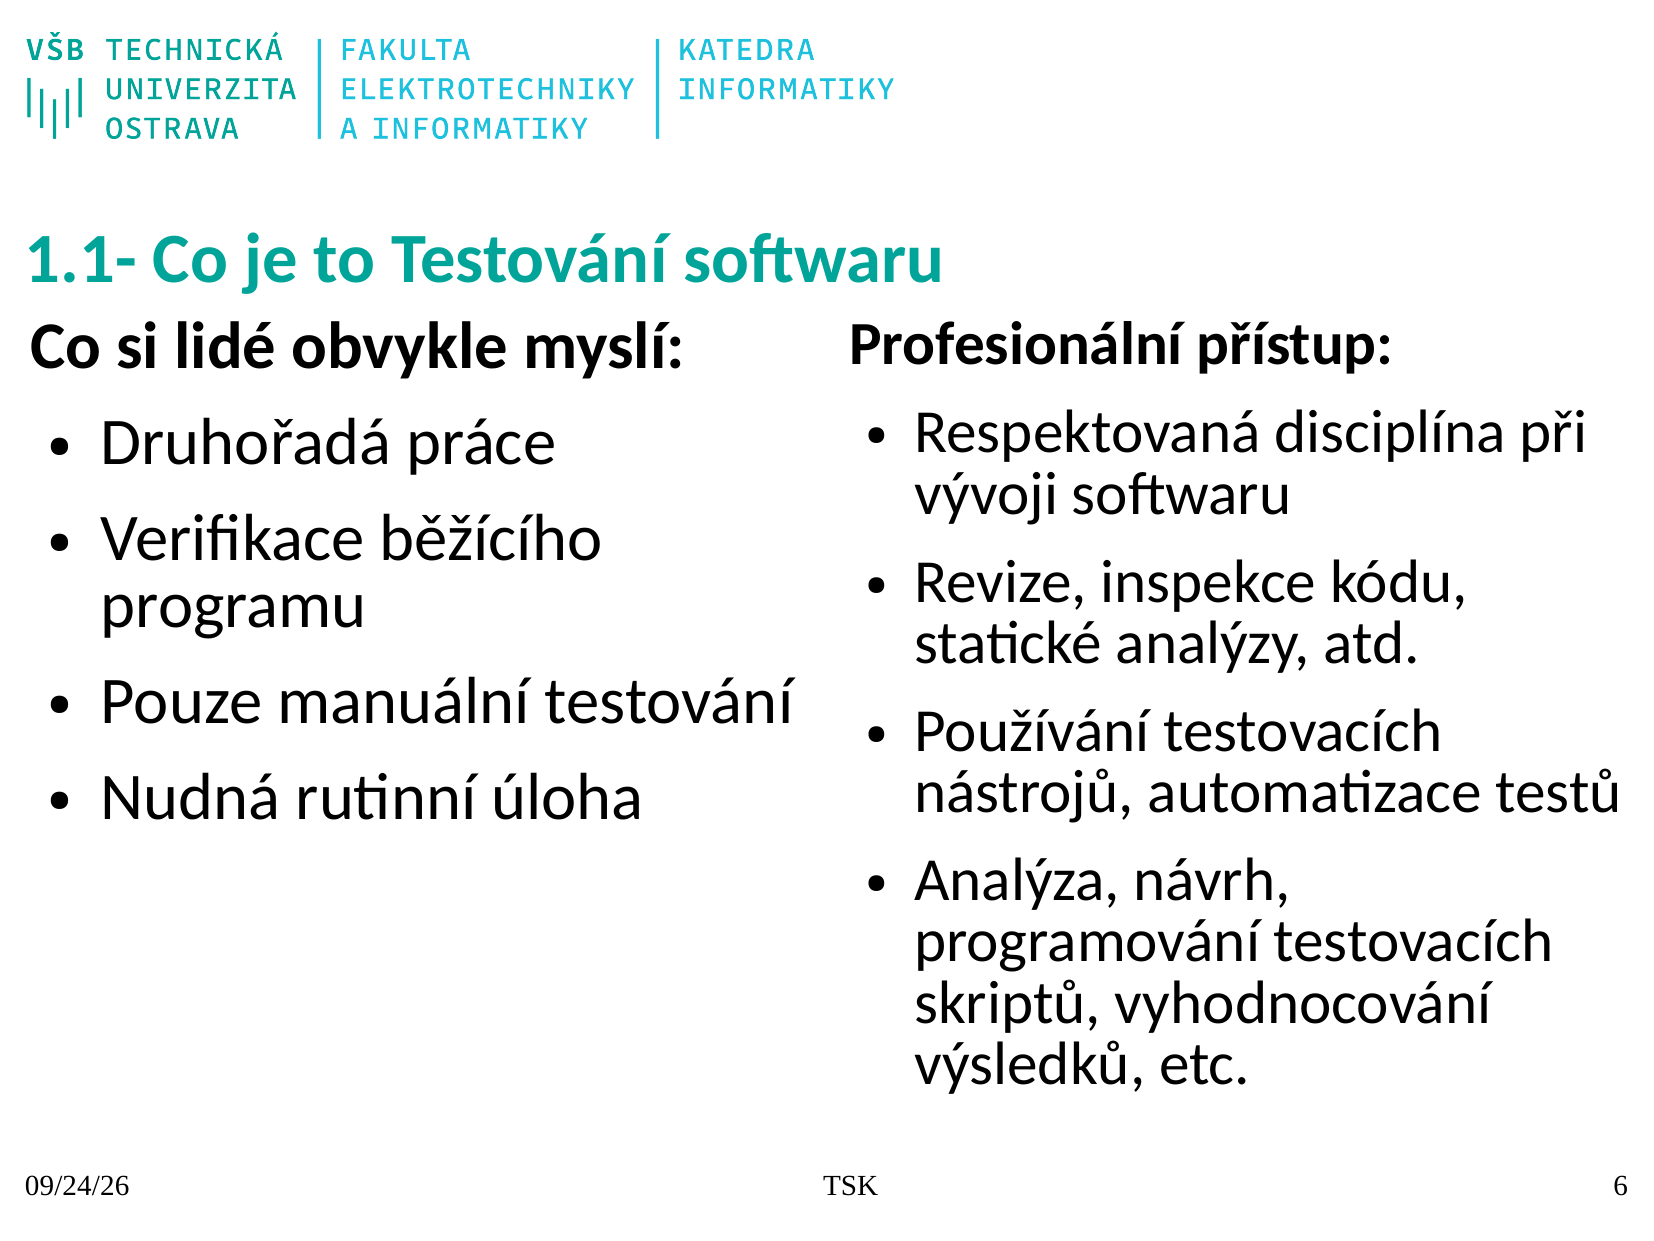

# 1.1- Co je to Testování softwaru
Co si lidé obvykle myslí:
Druhořadá práce
Verifikace běžícího programu
Pouze manuální testování
Nudná rutinní úloha
Profesionální přístup:
Respektovaná disciplína při vývoji softwaru
Revize, inspekce kódu, statické analýzy, atd.
Používání testovacích nástrojů, automatizace testů
Analýza, návrh, programování testovacích skriptů, vyhodnocování výsledků, etc.
TSK
6